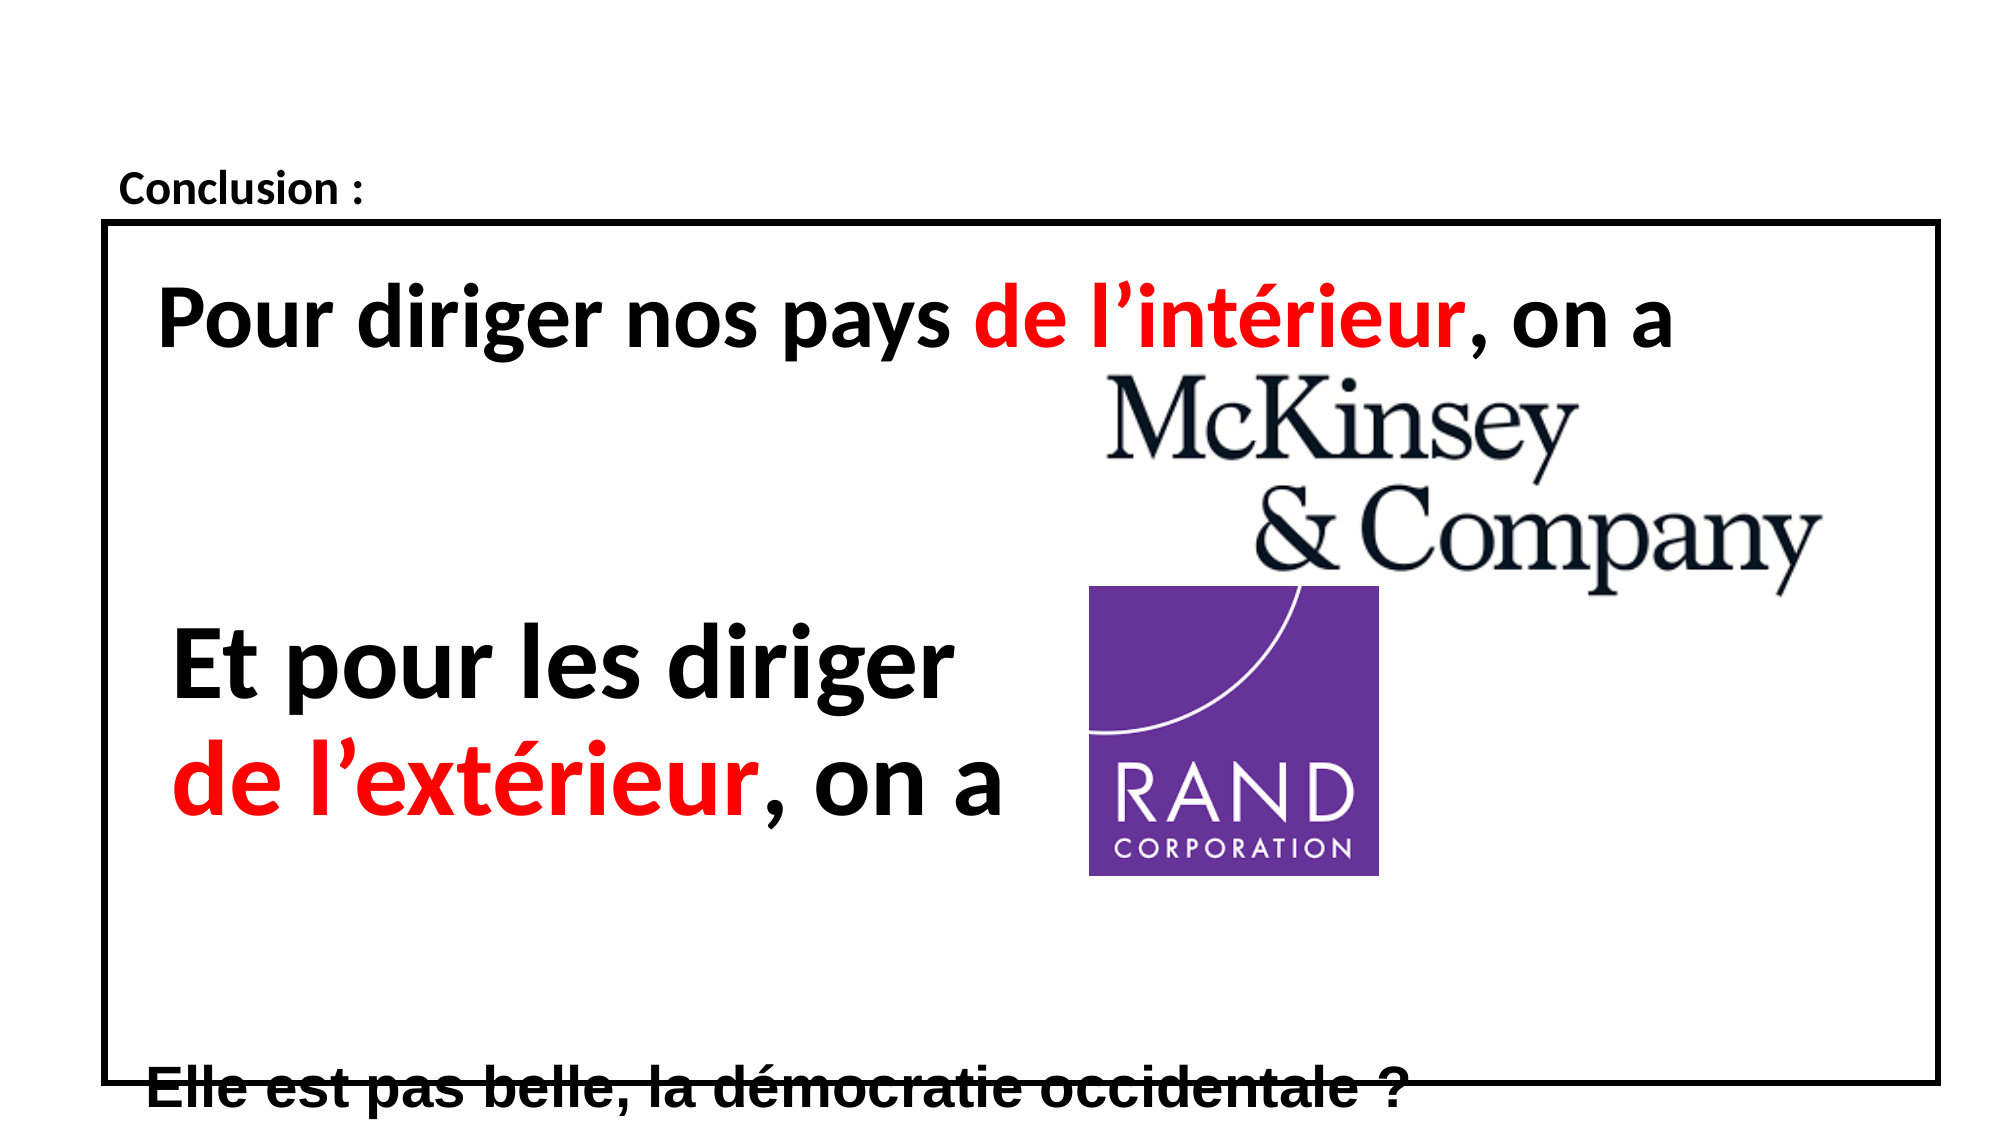

# Conclusion :
Pour diriger nos pays de l’intérieur, on a
Et pour les diriger
de l’extérieur, on a
Elle est pas belle, la démocratie occidentale ?